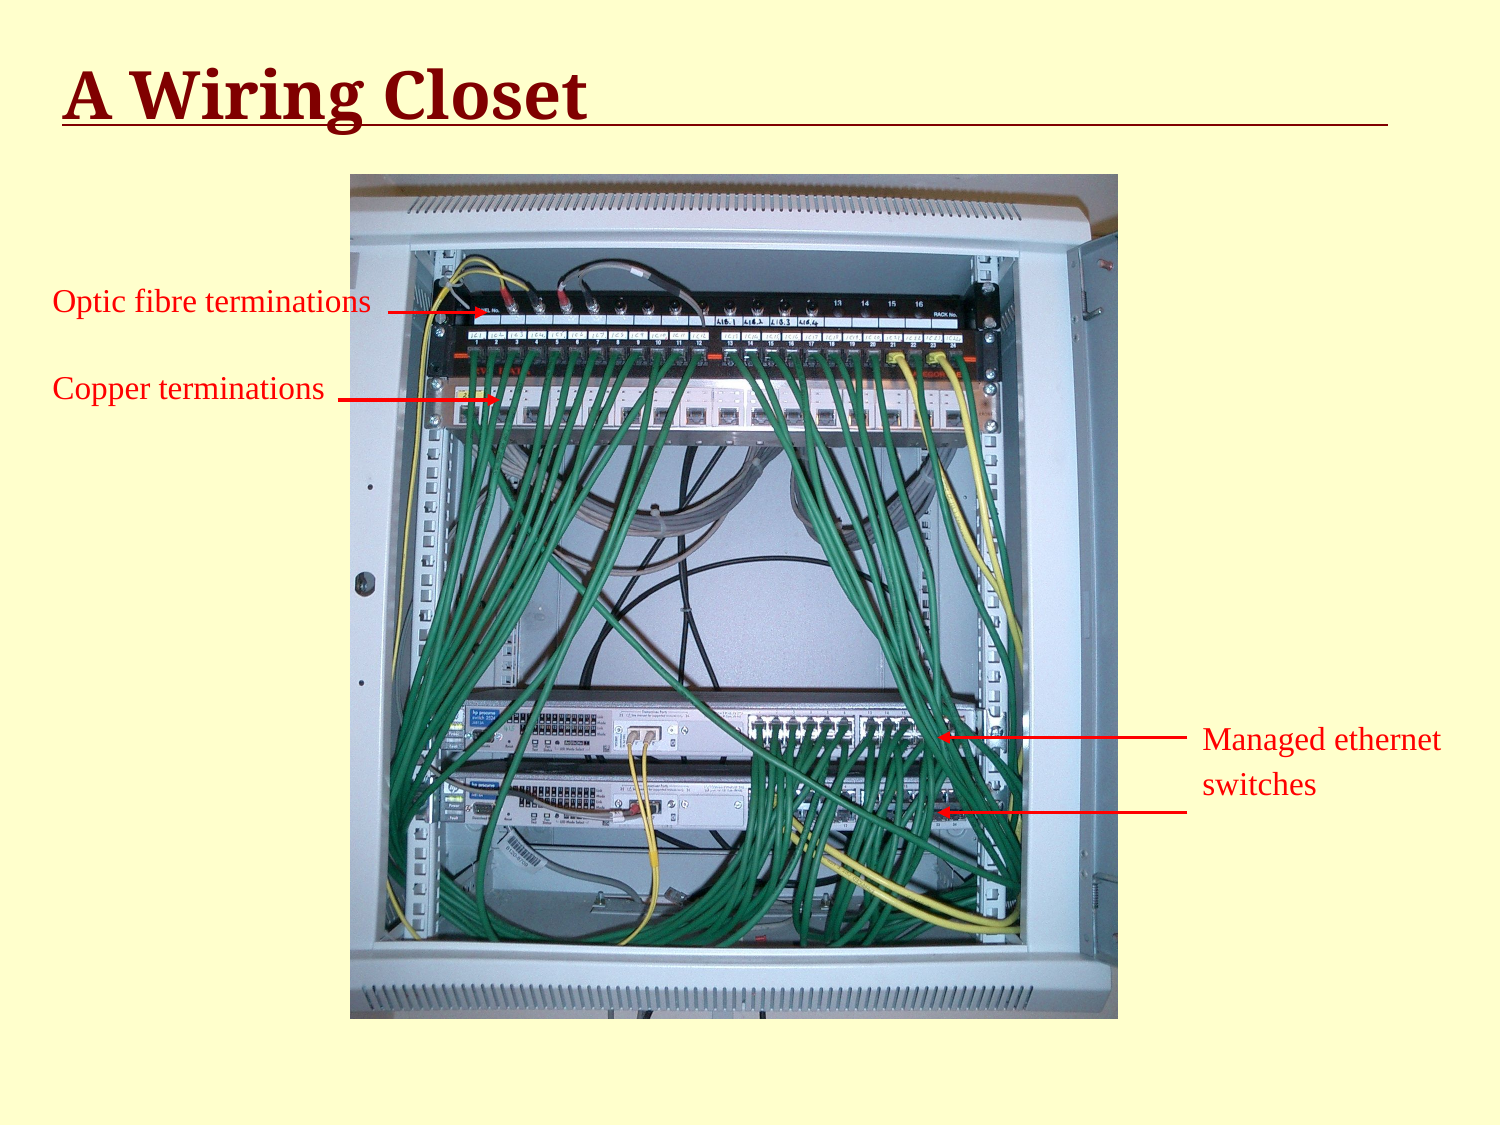

# A Wiring Closet
Optic fibre terminations
Copper terminations
Managed ethernet
switches